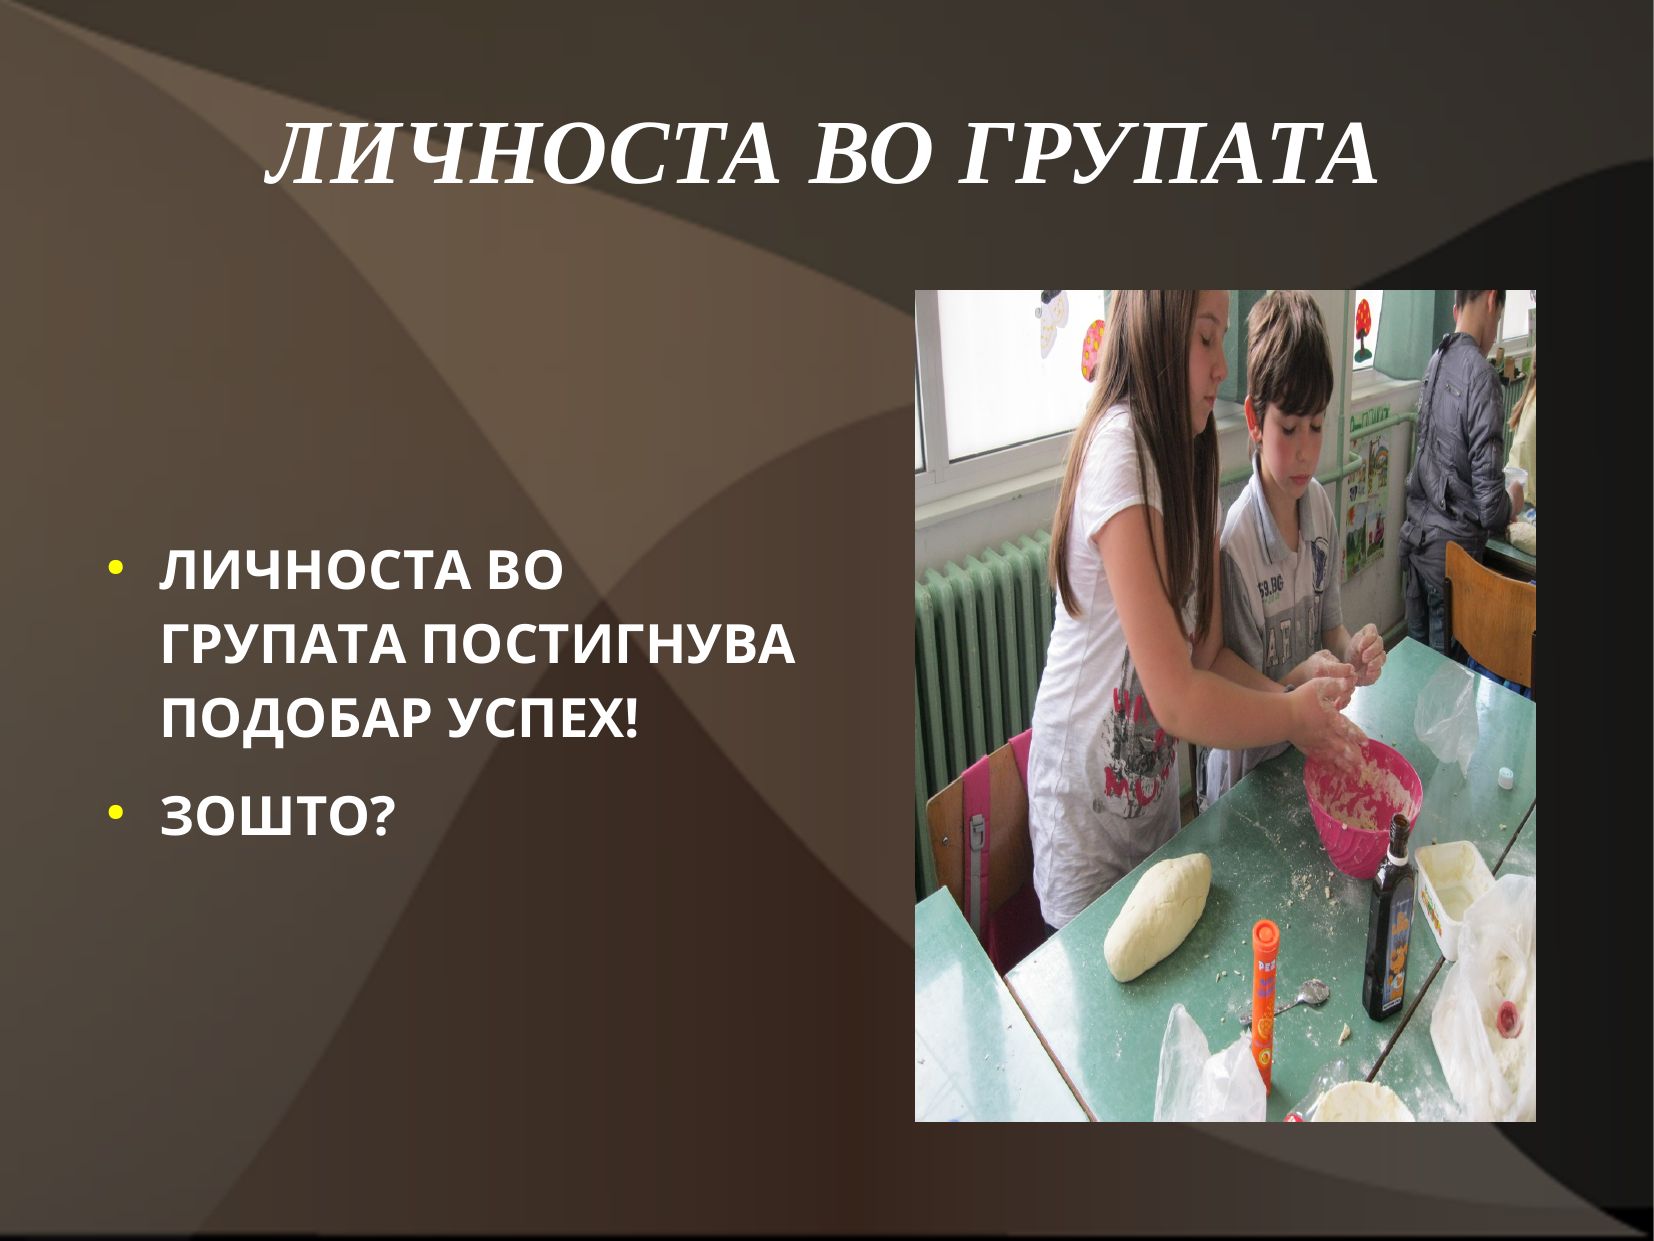

# ЛИЧНОСТА ВО ГРУПАТА
ЛИЧНОСТА ВО ГРУПАТА ПОСТИГНУВА ПОДОБАР УСПЕХ!
ЗОШТО?